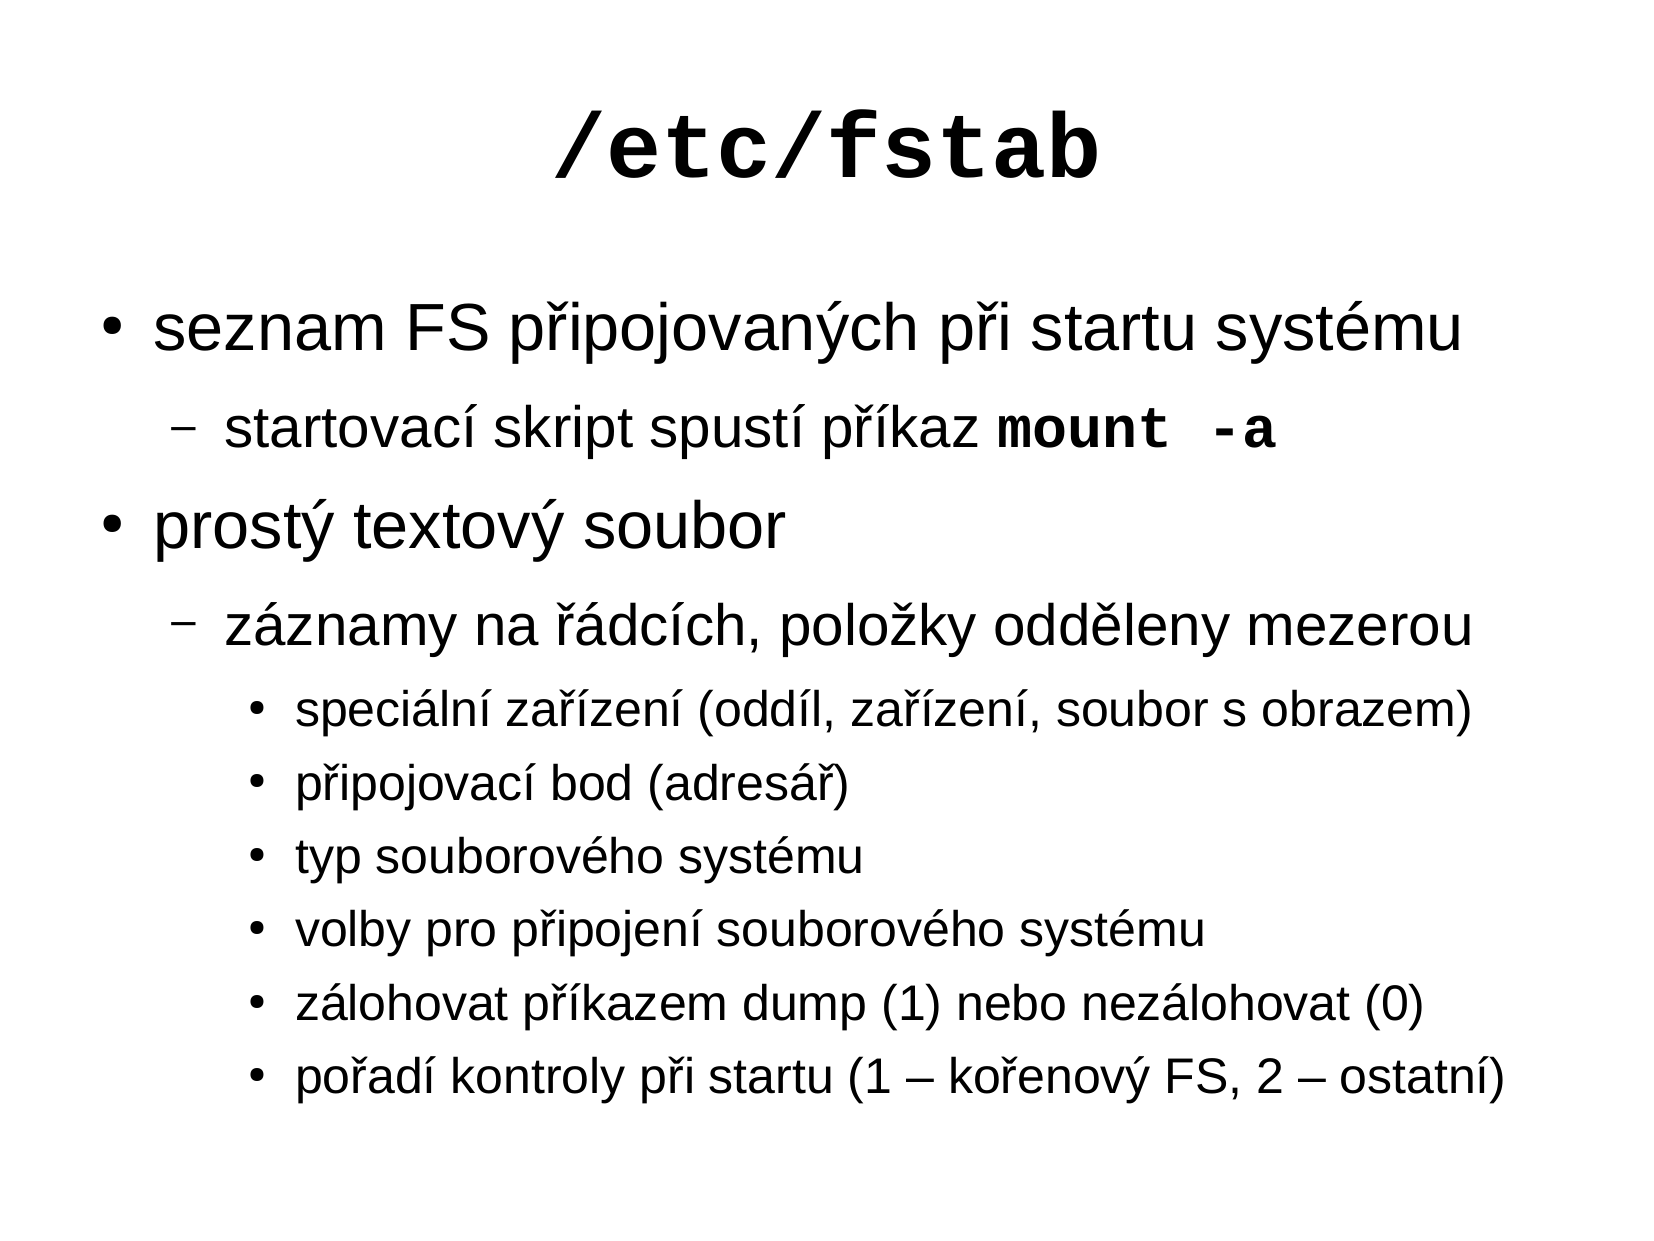

# /etc/fstab
seznam FS připojovaných při startu systému
startovací skript spustí příkaz mount -a
prostý textový soubor
záznamy na řádcích, položky odděleny mezerou
speciální zařízení (oddíl, zařízení, soubor s obrazem)
připojovací bod (adresář)
typ souborového systému
volby pro připojení souborového systému
zálohovat příkazem dump (1) nebo nezálohovat (0)
pořadí kontroly při startu (1 – kořenový FS, 2 – ostatní)